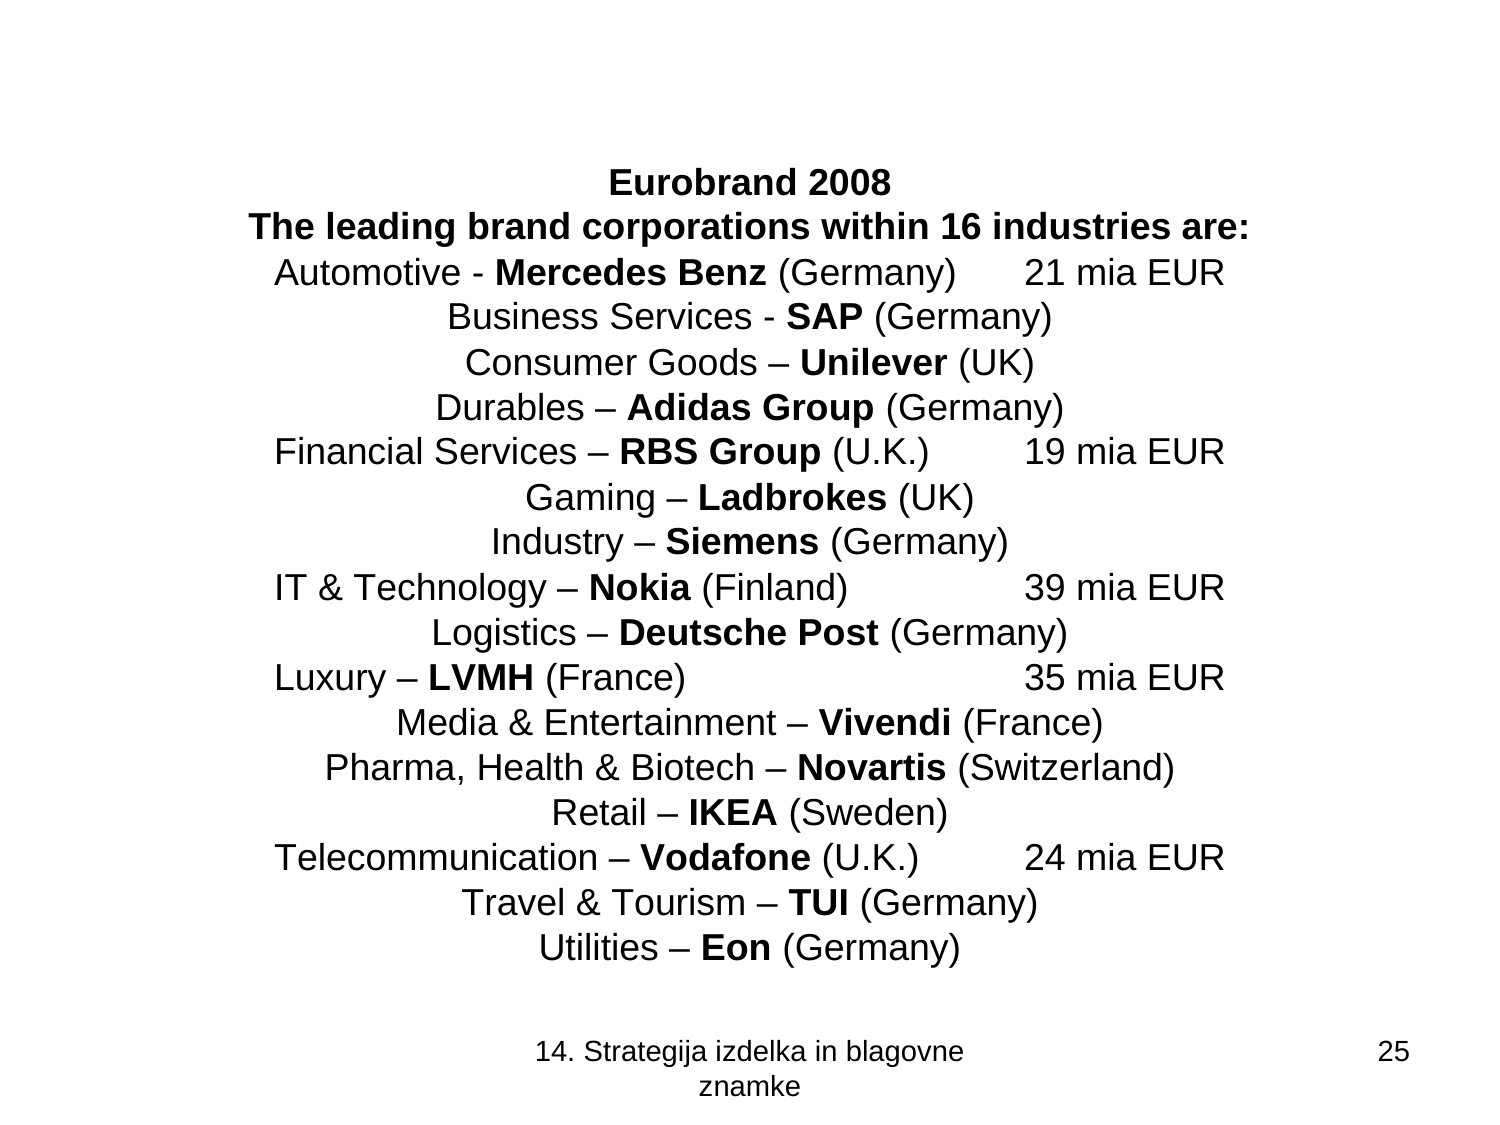

Eurobrand 2008
The leading brand corporations within 16 industries are:
Automotive - Mercedes Benz (Germany)	21 mia EUR
Business Services - SAP (Germany)
Consumer Goods – Unilever (UK)
Durables – Adidas Group (Germany)
Financial Services – RBS Group (U.K.)	19 mia EUR
Gaming – Ladbrokes (UK)
Industry – Siemens (Germany)
IT & Technology – Nokia (Finland)		39 mia EUR
Logistics – Deutsche Post (Germany)
Luxury – LVMH (France)			35 mia EUR
Media & Entertainment – Vivendi (France)
Pharma, Health & Biotech – Novartis (Switzerland)
Retail – IKEA (Sweden)
Telecommunication – Vodafone (U.K.)	24 mia EUR
Travel & Tourism – TUI (Germany)
Utilities – Eon (Germany)
14. Strategija izdelka in blagovne znamke